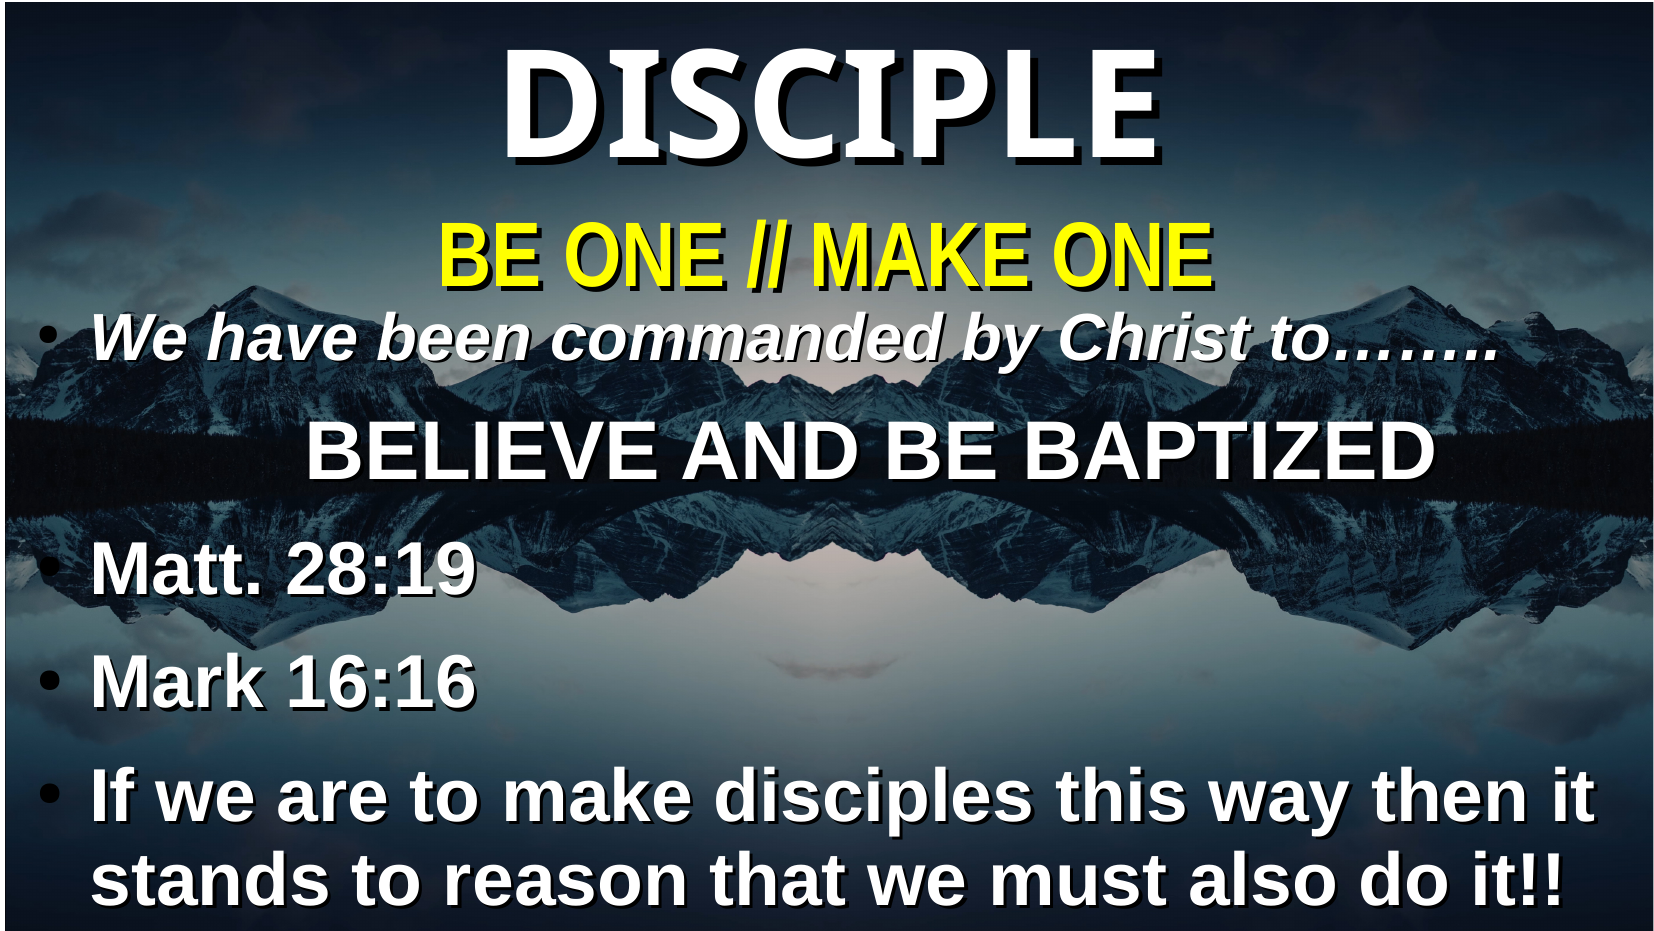

# DISCIPLE BE ONE // MAKE ONE
We have been commanded by Christ to……..
BELIEVE AND BE BAPTIZED
Matt. 28:19
Mark 16:16
If we are to make disciples this way then it stands to reason that we must also do it!!